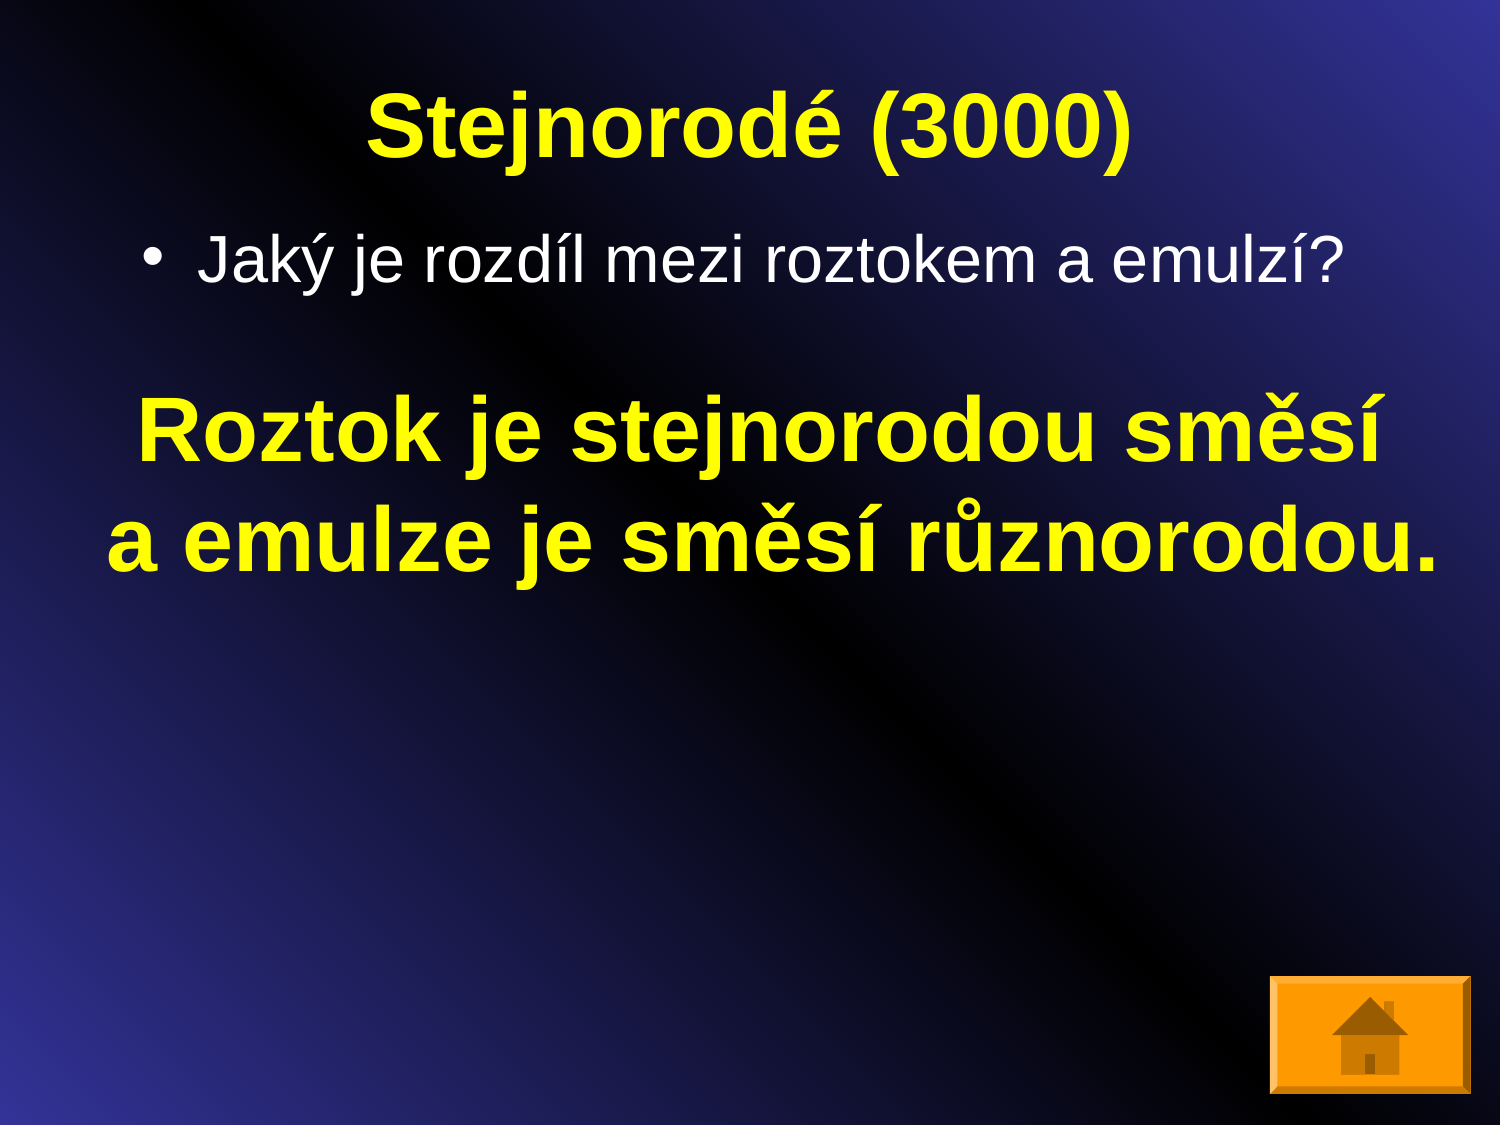

# Stejnorodé (3000)
Jaký je rozdíl mezi roztokem a emulzí?
Roztok je stejnorodou směsí
a emulze je směsí různorodou.